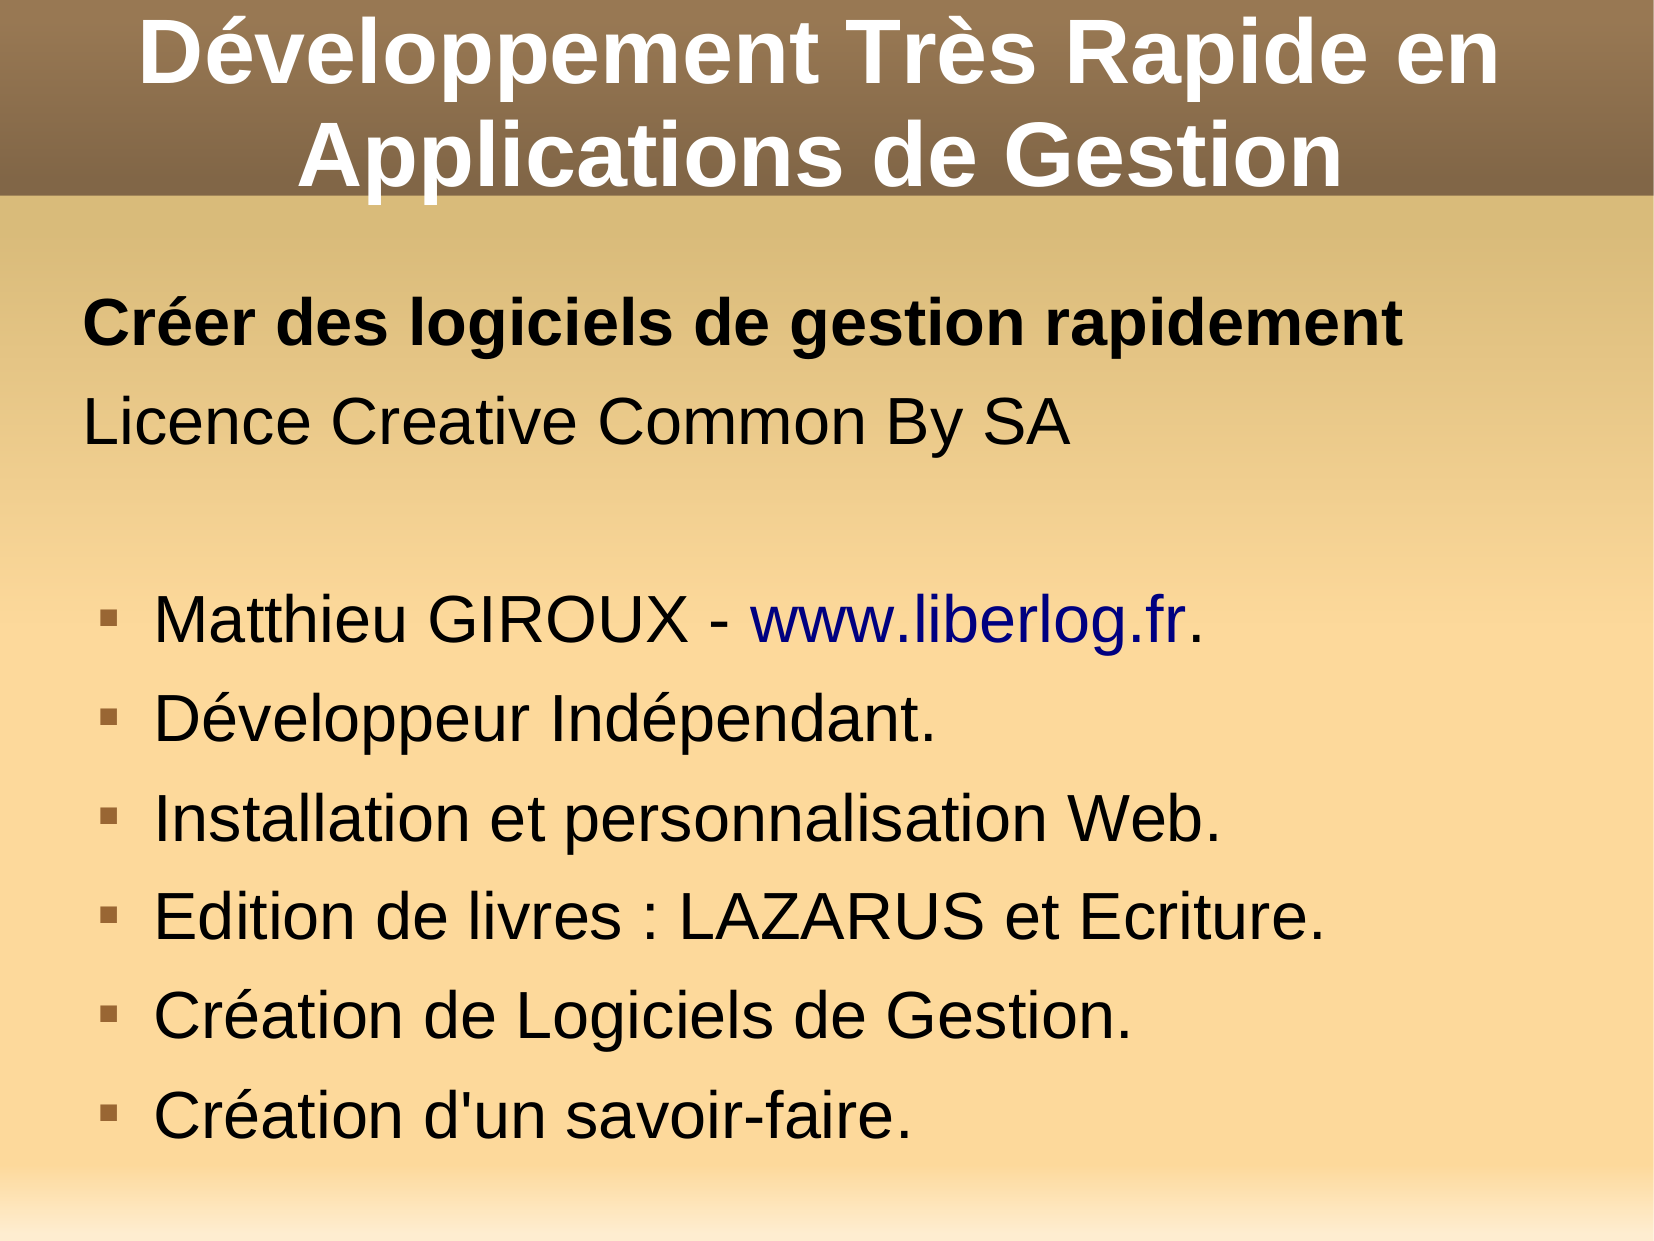

# Développement Très Rapide en Applications de Gestion
Créer des logiciels de gestion rapidement
Licence Creative Common By SA
Matthieu GIROUX - www.liberlog.fr.
Développeur Indépendant.
Installation et personnalisation Web.
Edition de livres : LAZARUS et Ecriture.
Création de Logiciels de Gestion.
Création d'un savoir-faire.